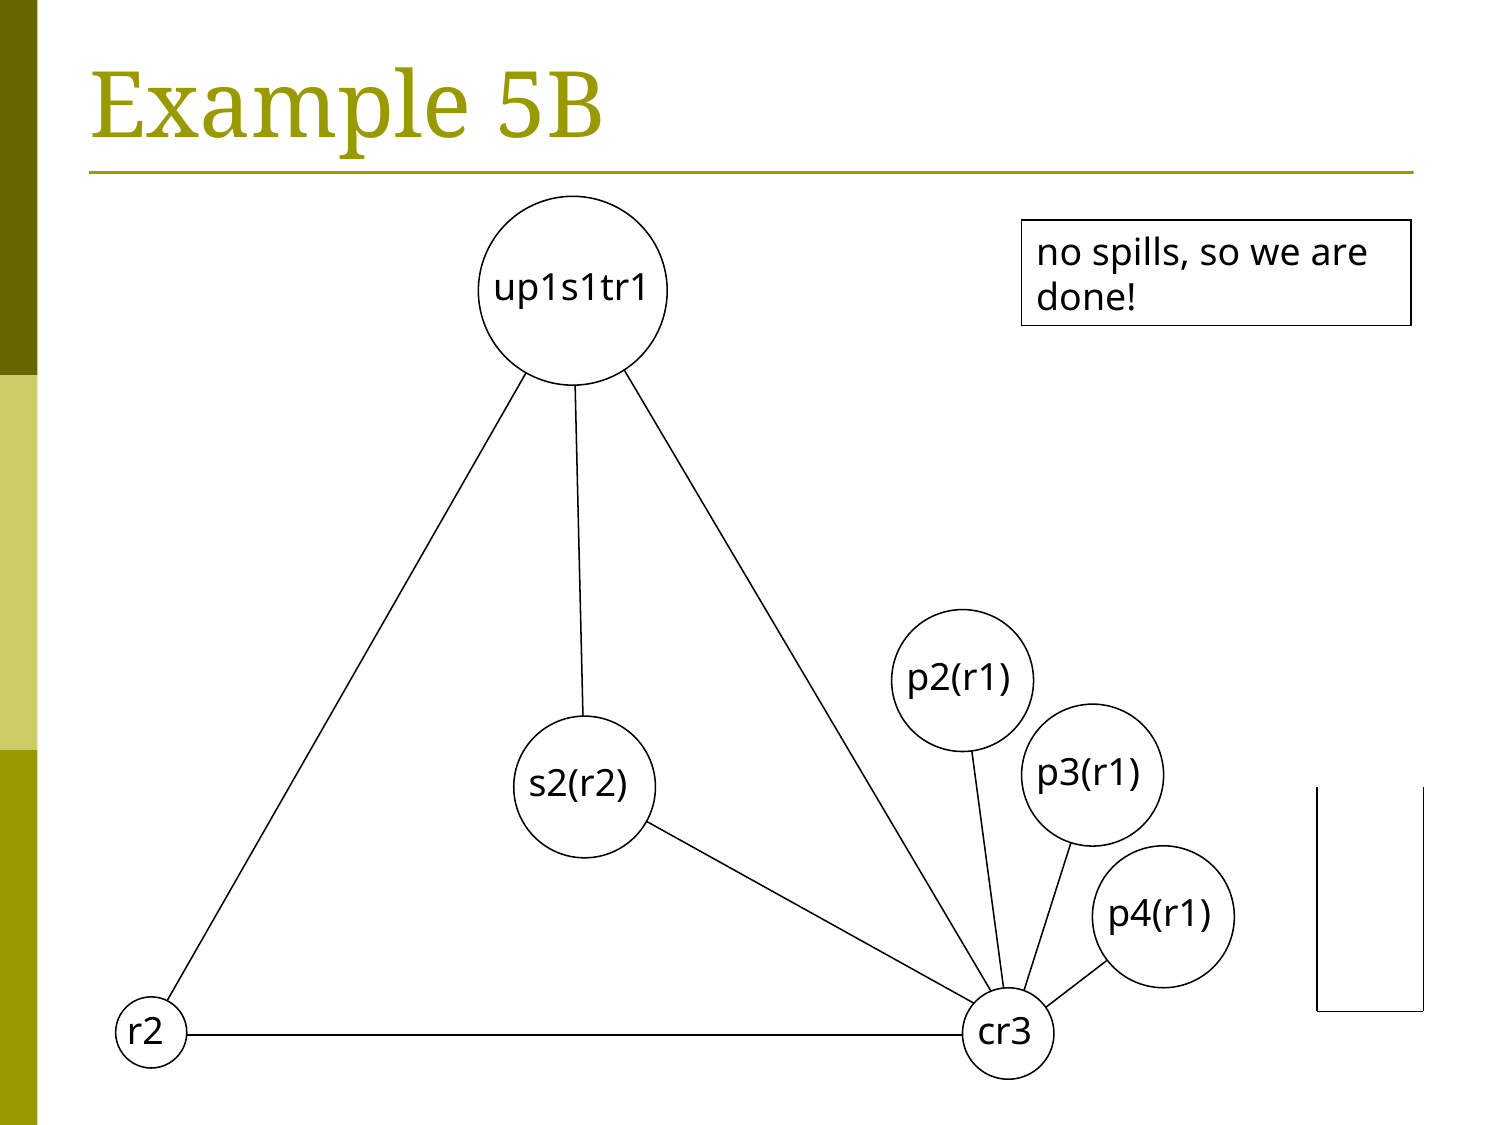

# Example 5B
no spills, so we are done!
up1s1tr1
p2(r1)
p3(r1)
s2(r2)
p4(r1)
r2
cr3